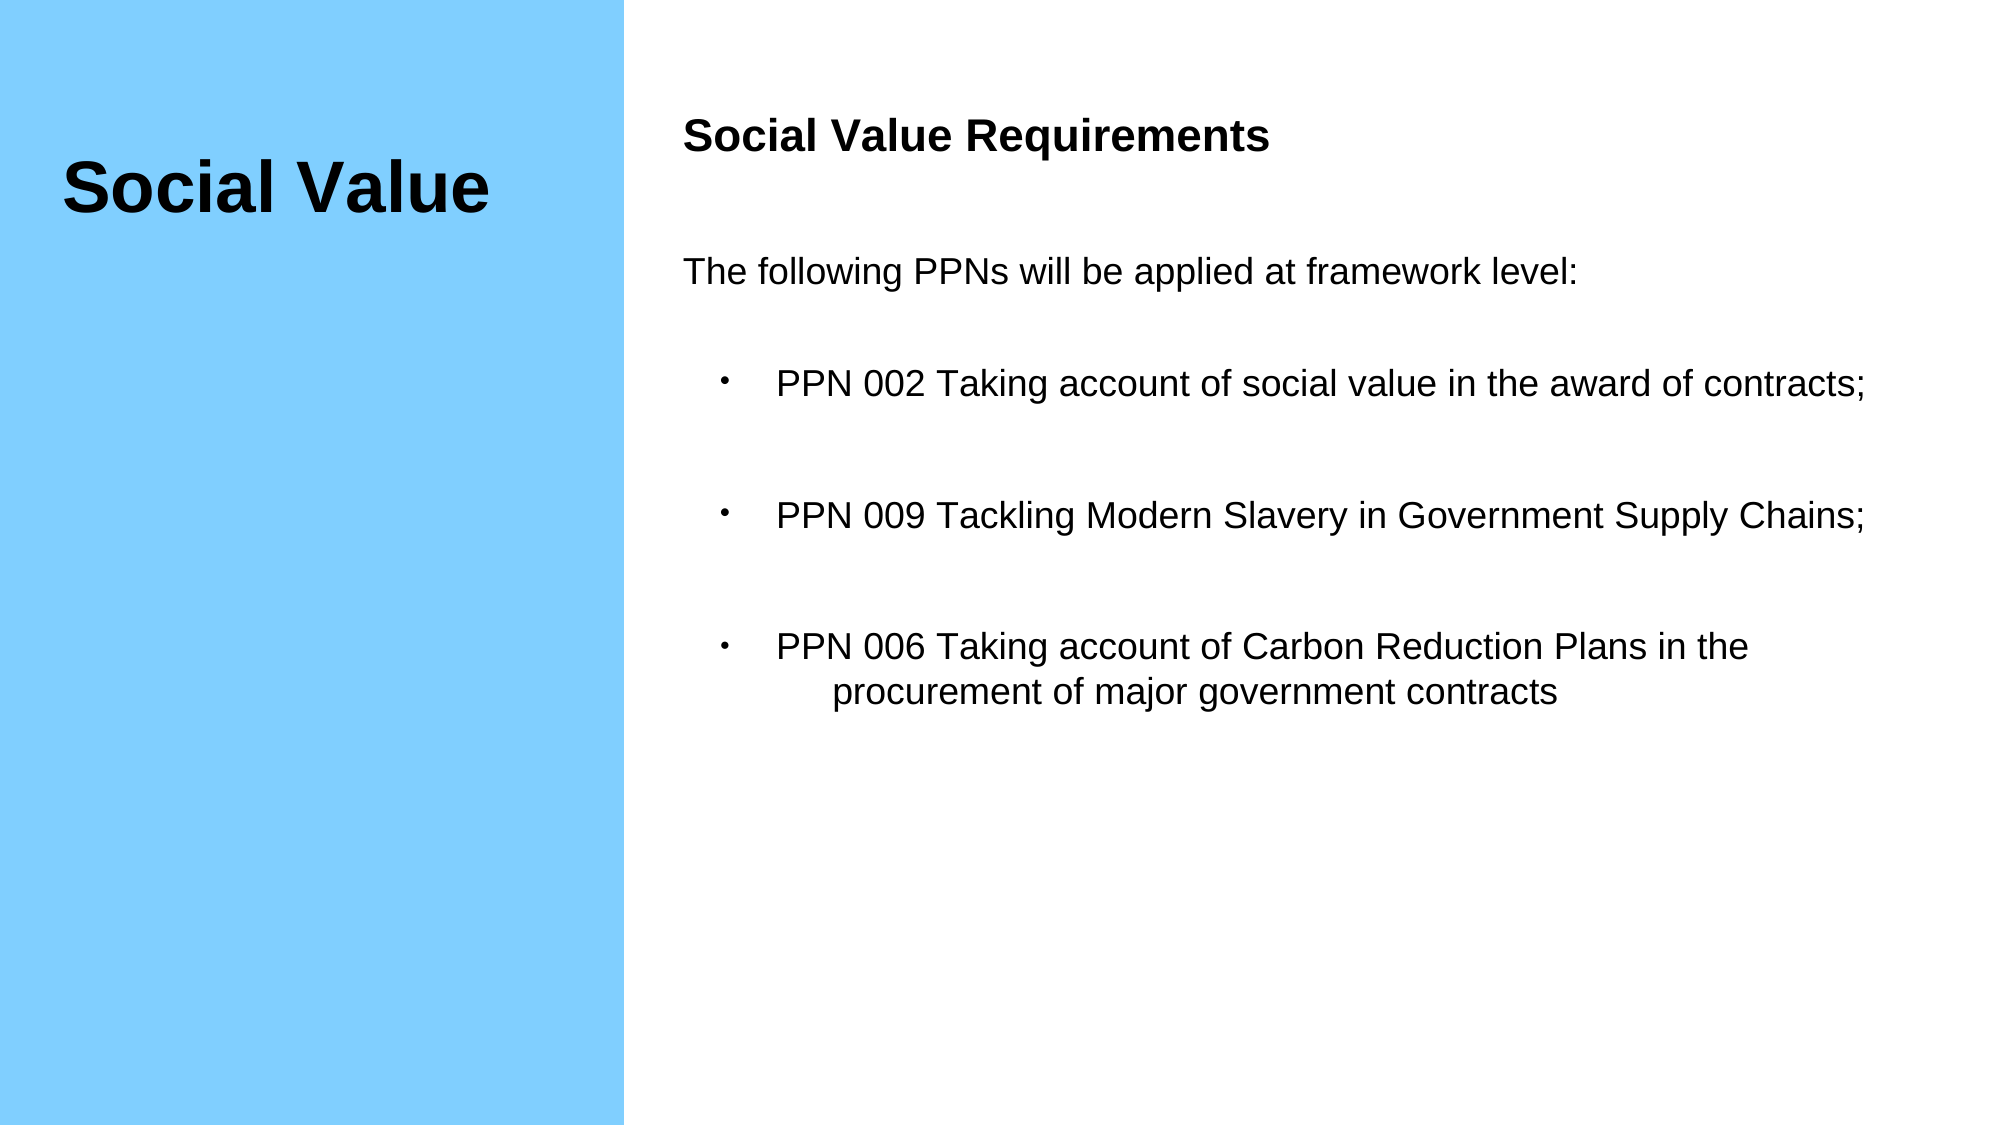

# Social Value Requirements
The following PPNs will be applied at framework level:
Social Value
PPN 002 Taking account of social value in the award of contracts;
PPN 009 Tackling Modern Slavery in Government Supply Chains;
PPN 006 Taking account of Carbon Reduction Plans in the procurement of major government contracts